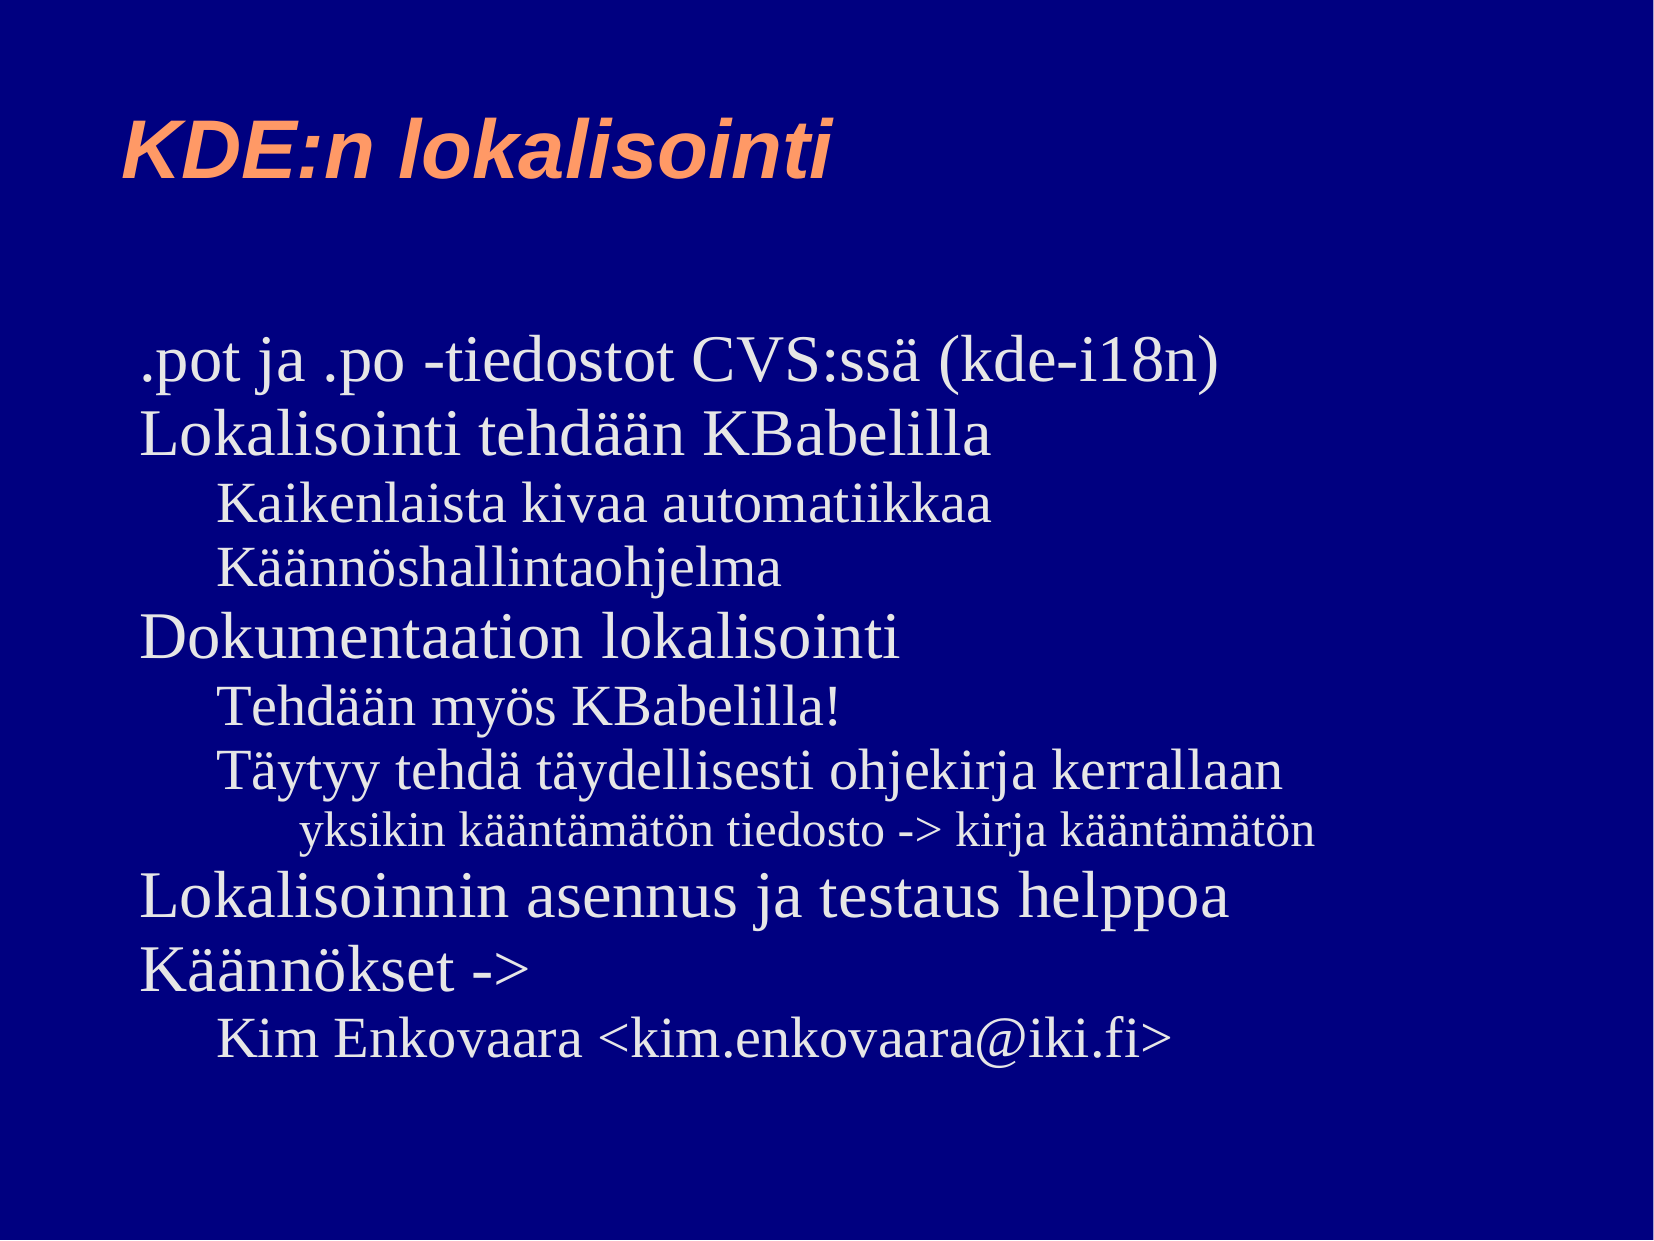

# KDE:n lokalisointi
.pot ja .po -tiedostot CVS:ssä (kde-i18n)
Lokalisointi tehdään KBabelilla
Kaikenlaista kivaa automatiikkaa
Käännöshallintaohjelma
Dokumentaation lokalisointi
Tehdään myös KBabelilla!
Täytyy tehdä täydellisesti ohjekirja kerrallaan
yksikin kääntämätön tiedosto -> kirja kääntämätön
Lokalisoinnin asennus ja testaus helppoa
Käännökset ->
Kim Enkovaara <kim.enkovaara@iki.fi>